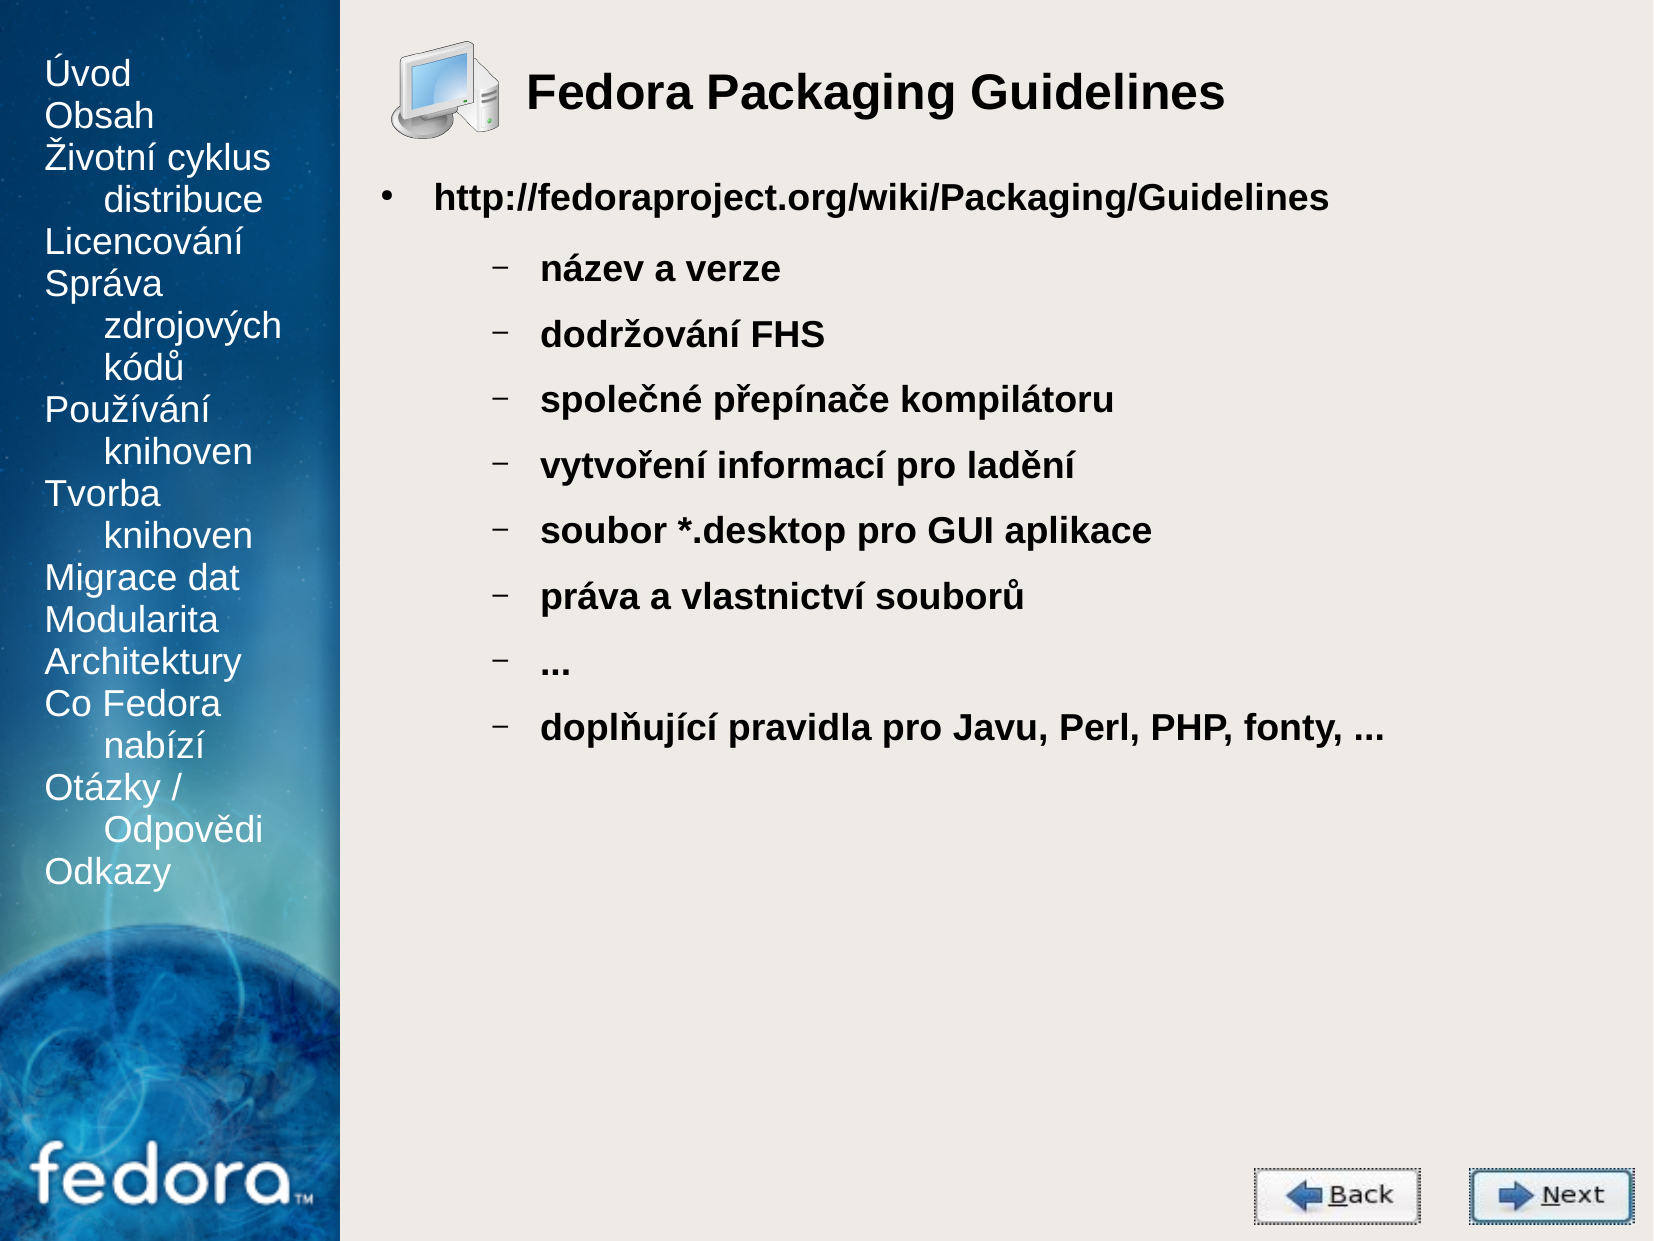

Úvod
Obsah
Životní cyklus distribuce
Licencování
Správa zdrojových kódů
Používání knihoven
Tvorba knihoven
Migrace dat
Modularita
Architektury
Co Fedora nabízí
Otázky / Odpovědi
Odkazy
# Agenda
Fedora Packaging Guidelines
http://fedoraproject.org/wiki/Packaging/Guidelines
název a verze
dodržování FHS
společné přepínače kompilátoru
vytvoření informací pro ladění
soubor *.desktop pro GUI aplikace
práva a vlastnictví souborů
...
doplňující pravidla pro Javu, Perl, PHP, fonty, ...